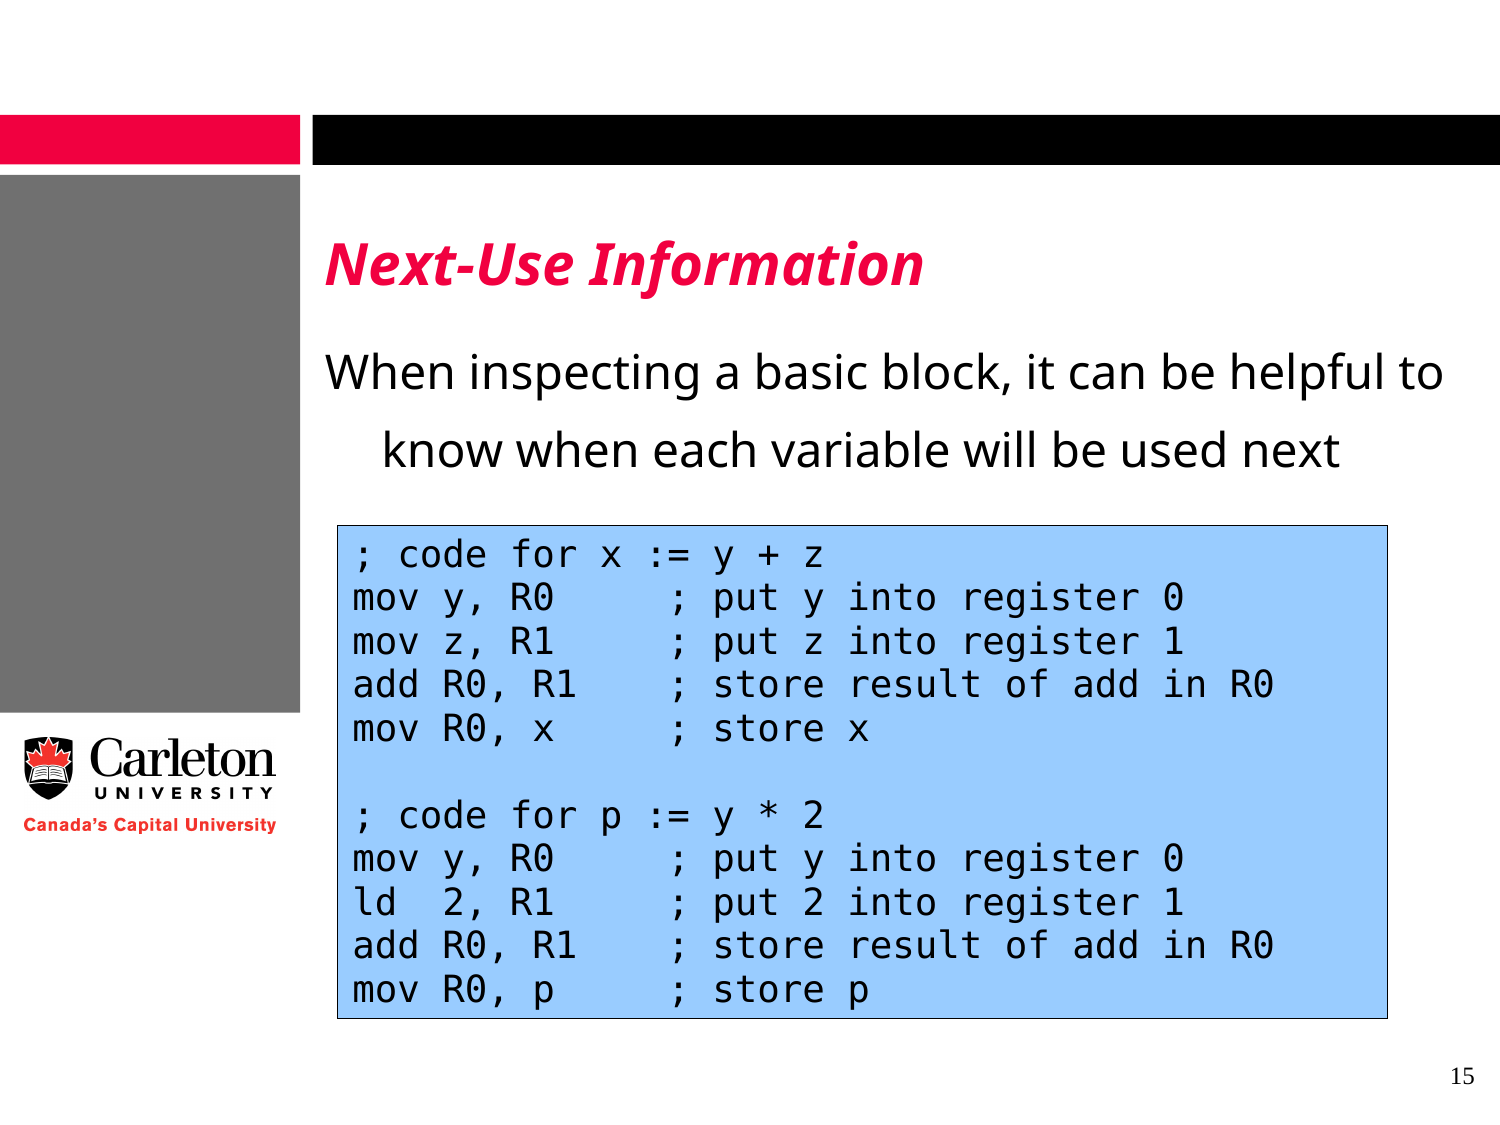

# Next-Use Information
When inspecting a basic block, it can be helpful to know when each variable will be used next
; code for x := y + z
mov y, R0 ; put y into register 0
mov z, R1 ; put z into register 1
add R0, R1 ; store result of add in R0
mov R0, x ; store x
; code for p := y * 2
mov y, R0 ; put y into register 0
ld 2, R1 ; put 2 into register 1
add R0, R1 ; store result of add in R0
mov R0, p ; store p
15